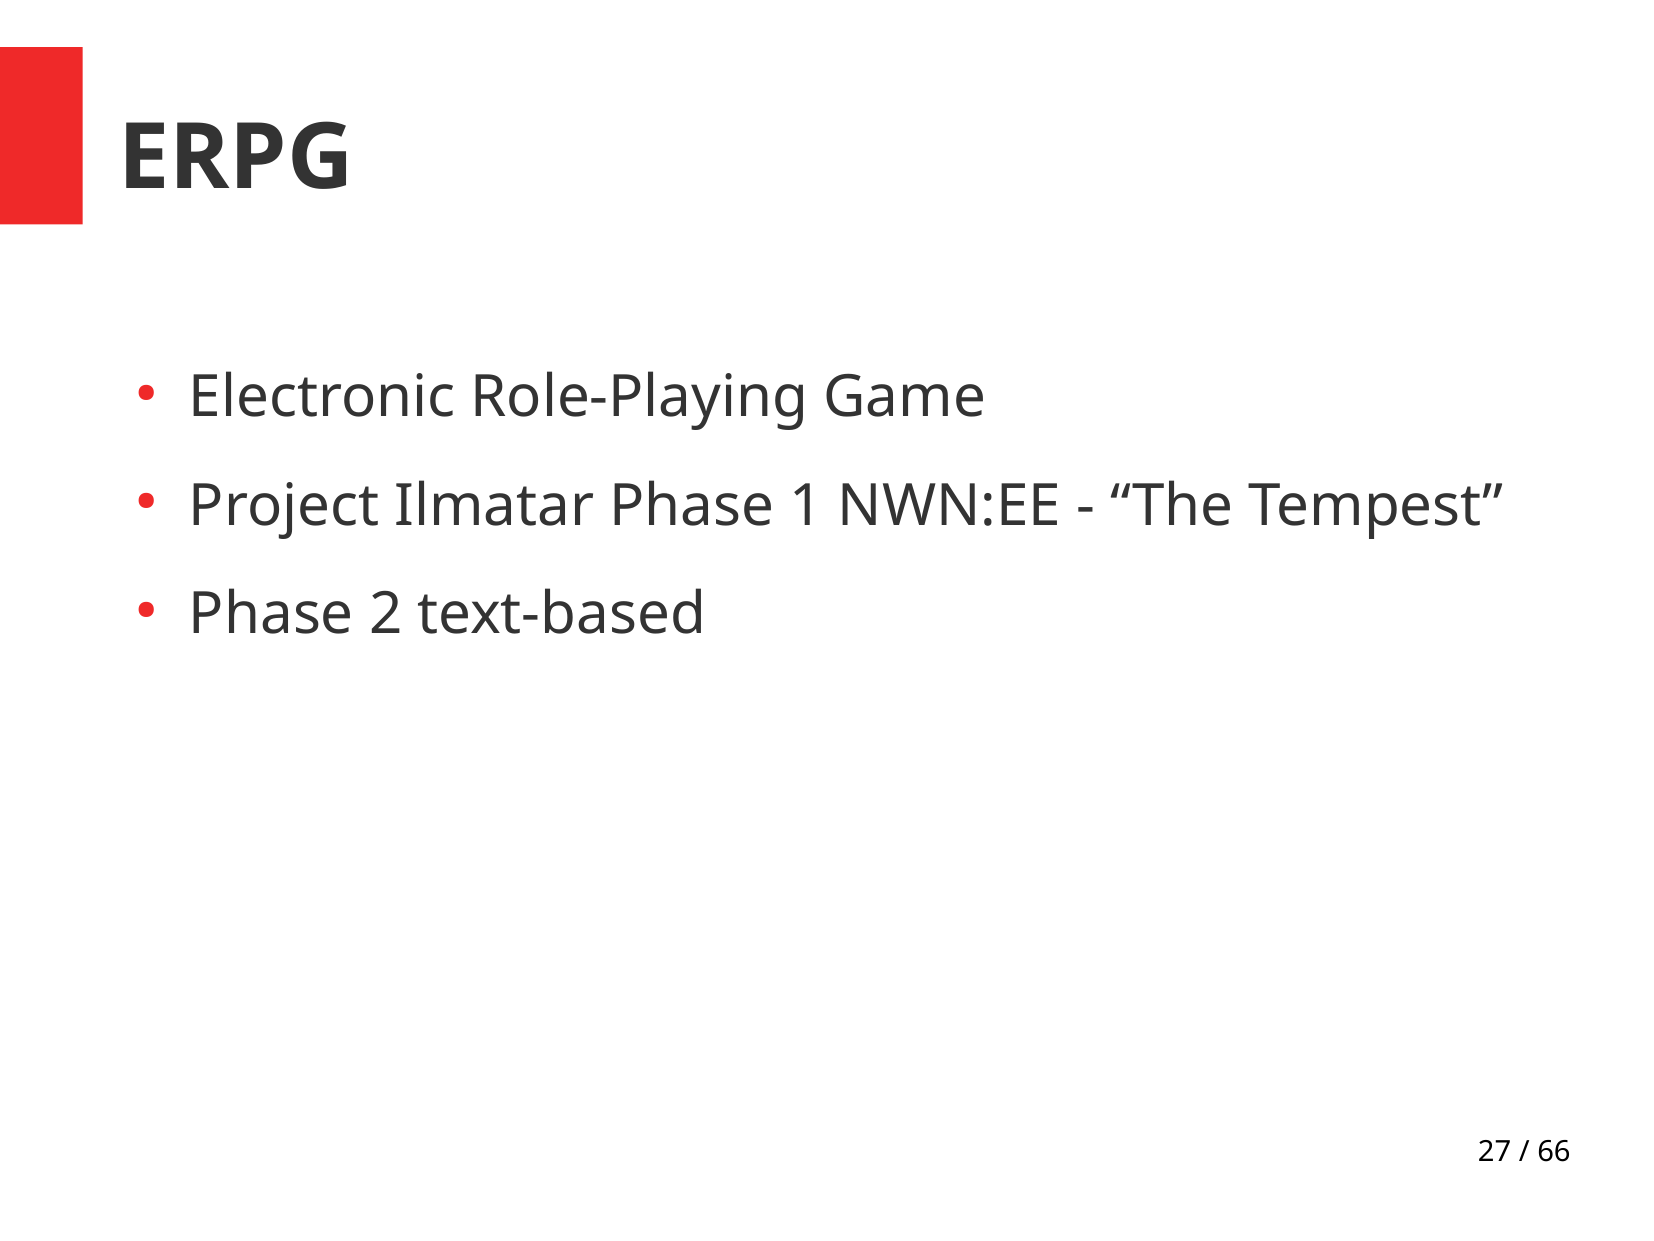

# ERPG
Electronic Role-Playing Game
Project Ilmatar Phase 1 NWN:EE - “The Tempest”
Phase 2 text-based
27